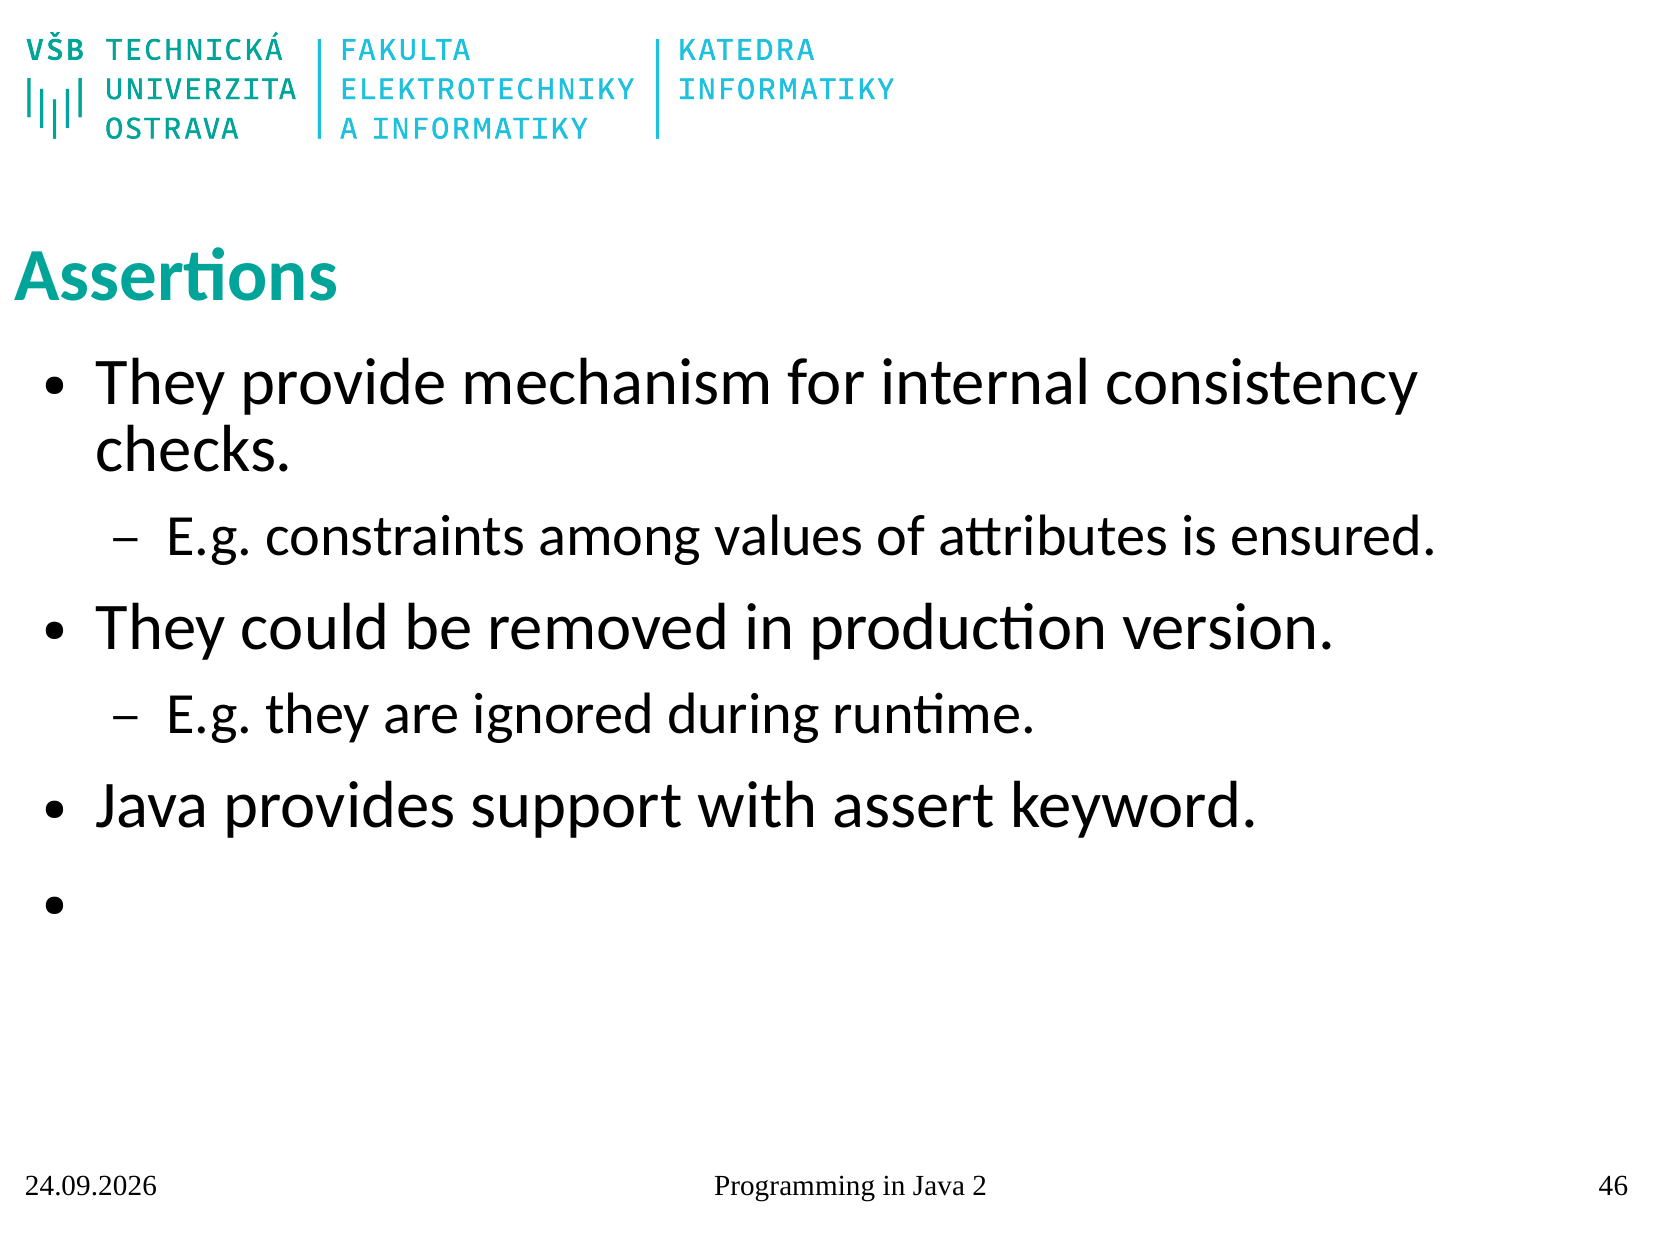

# Assertions
They provide mechanism for internal consistency checks.
E.g. constraints among values of attributes is ensured.
They could be removed in production version.
E.g. they are ignored during runtime.
Java provides support with assert keyword.
Programming in Java 2
46